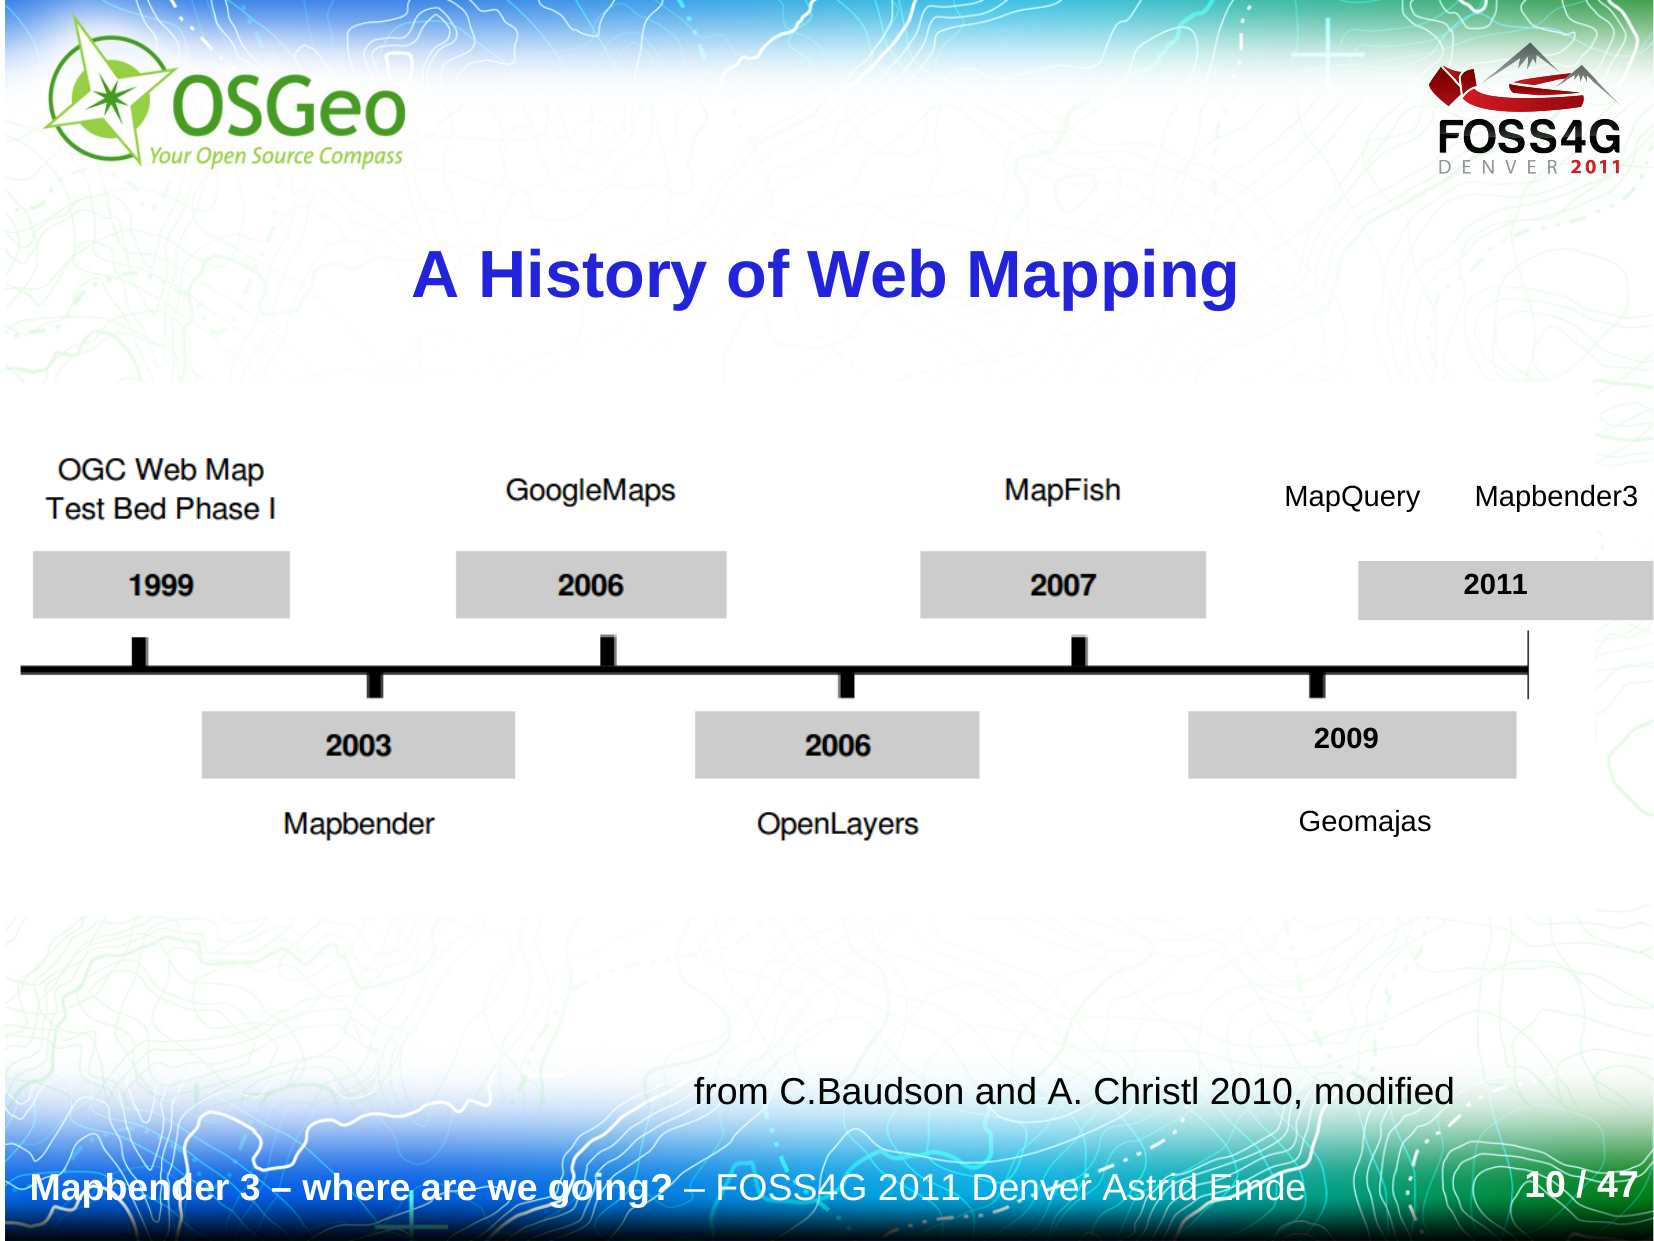

# A History of Web Mapping
MapQuery
Mapbender3
 2011
2009
Geomajas
from C.Baudson and A. Christl 2010, modified